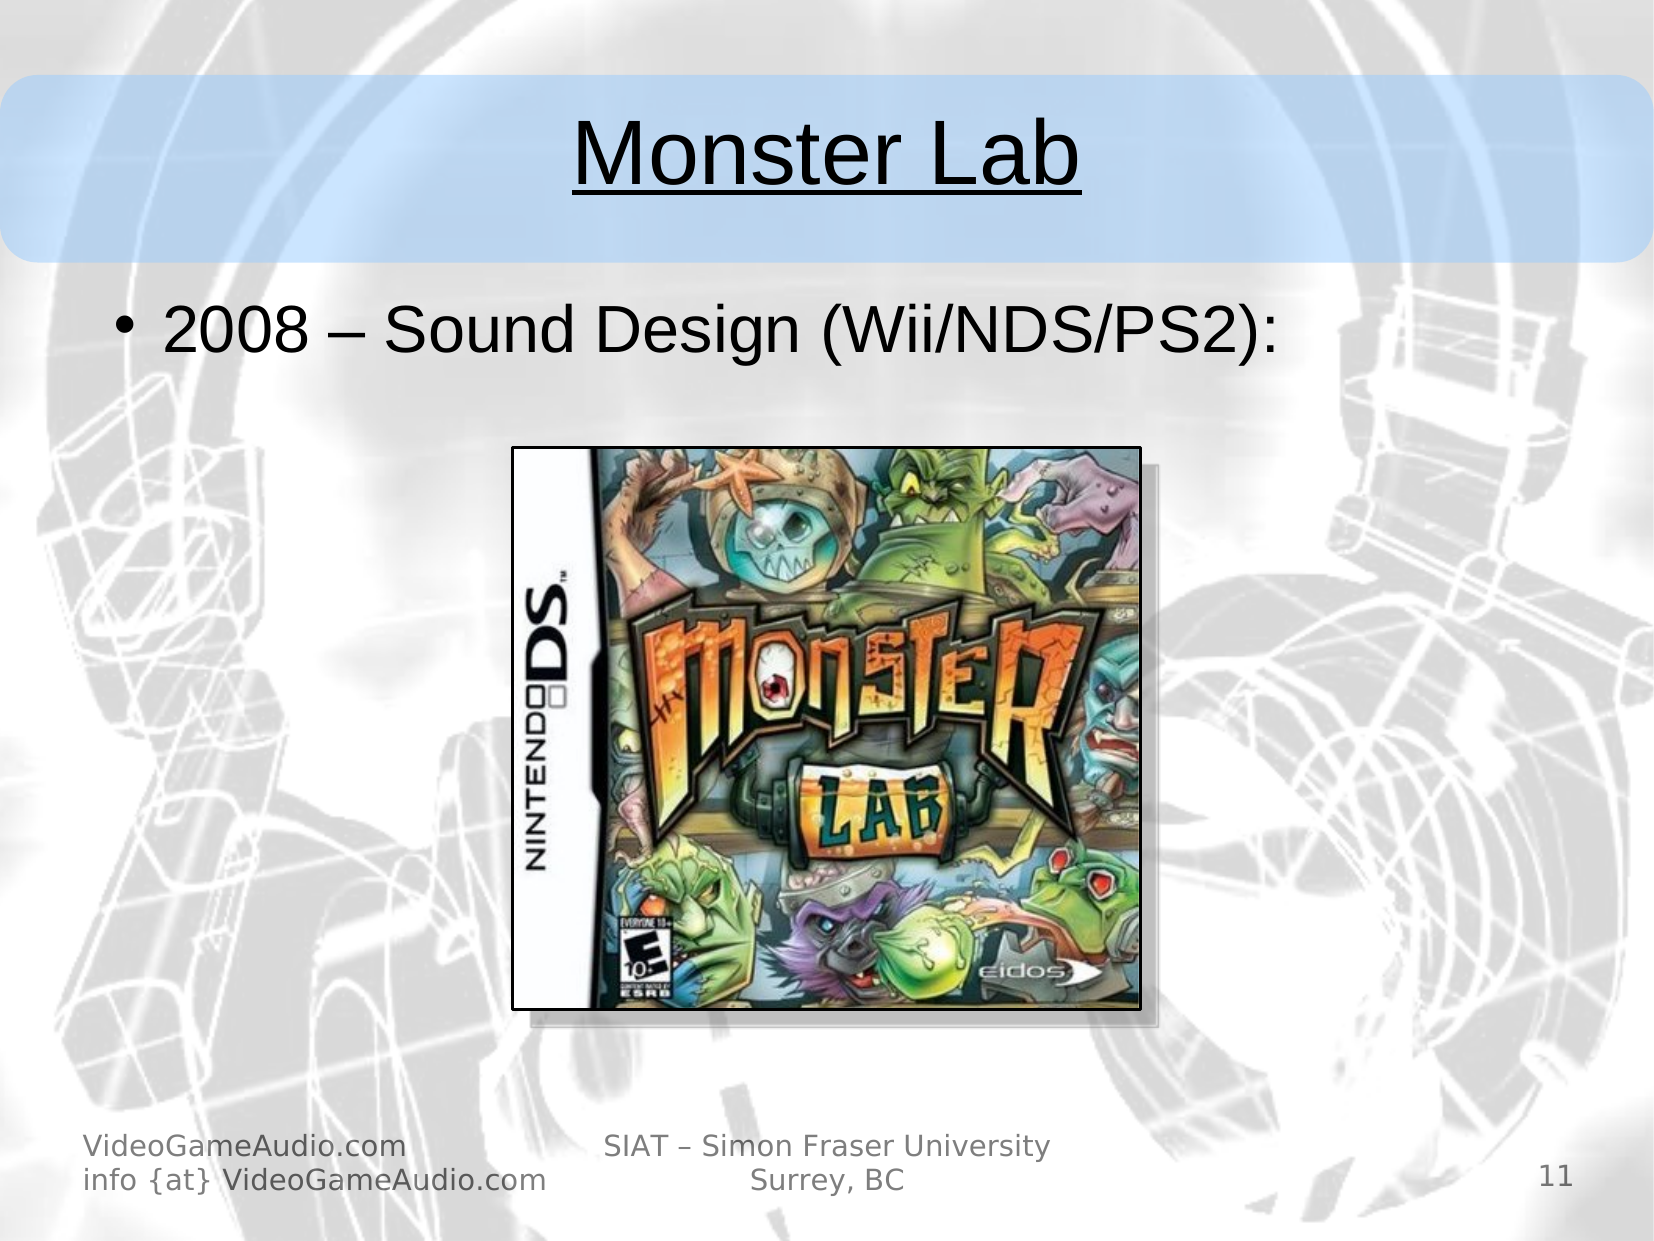

# Monster Lab
 2008 – Sound Design (Wii/NDS/PS2):
11